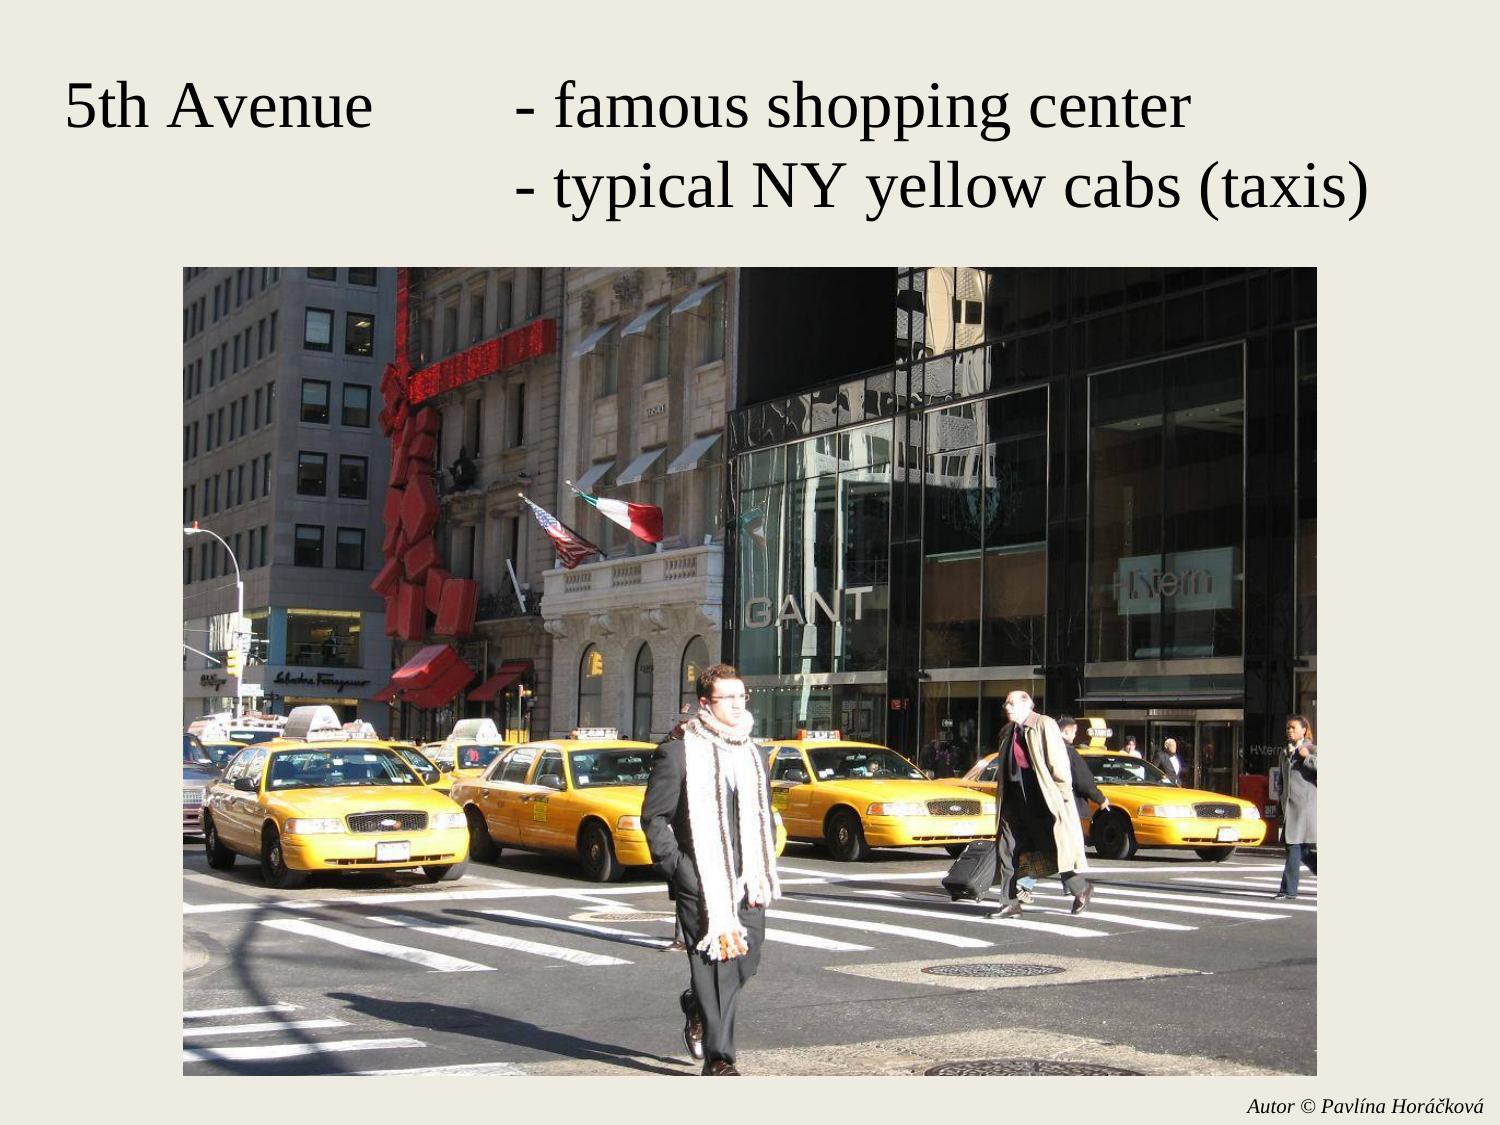

5th Avenue 	- famous shopping center
			- typical NY yellow cabs (taxis)
Autor © Pavlína Horáčková